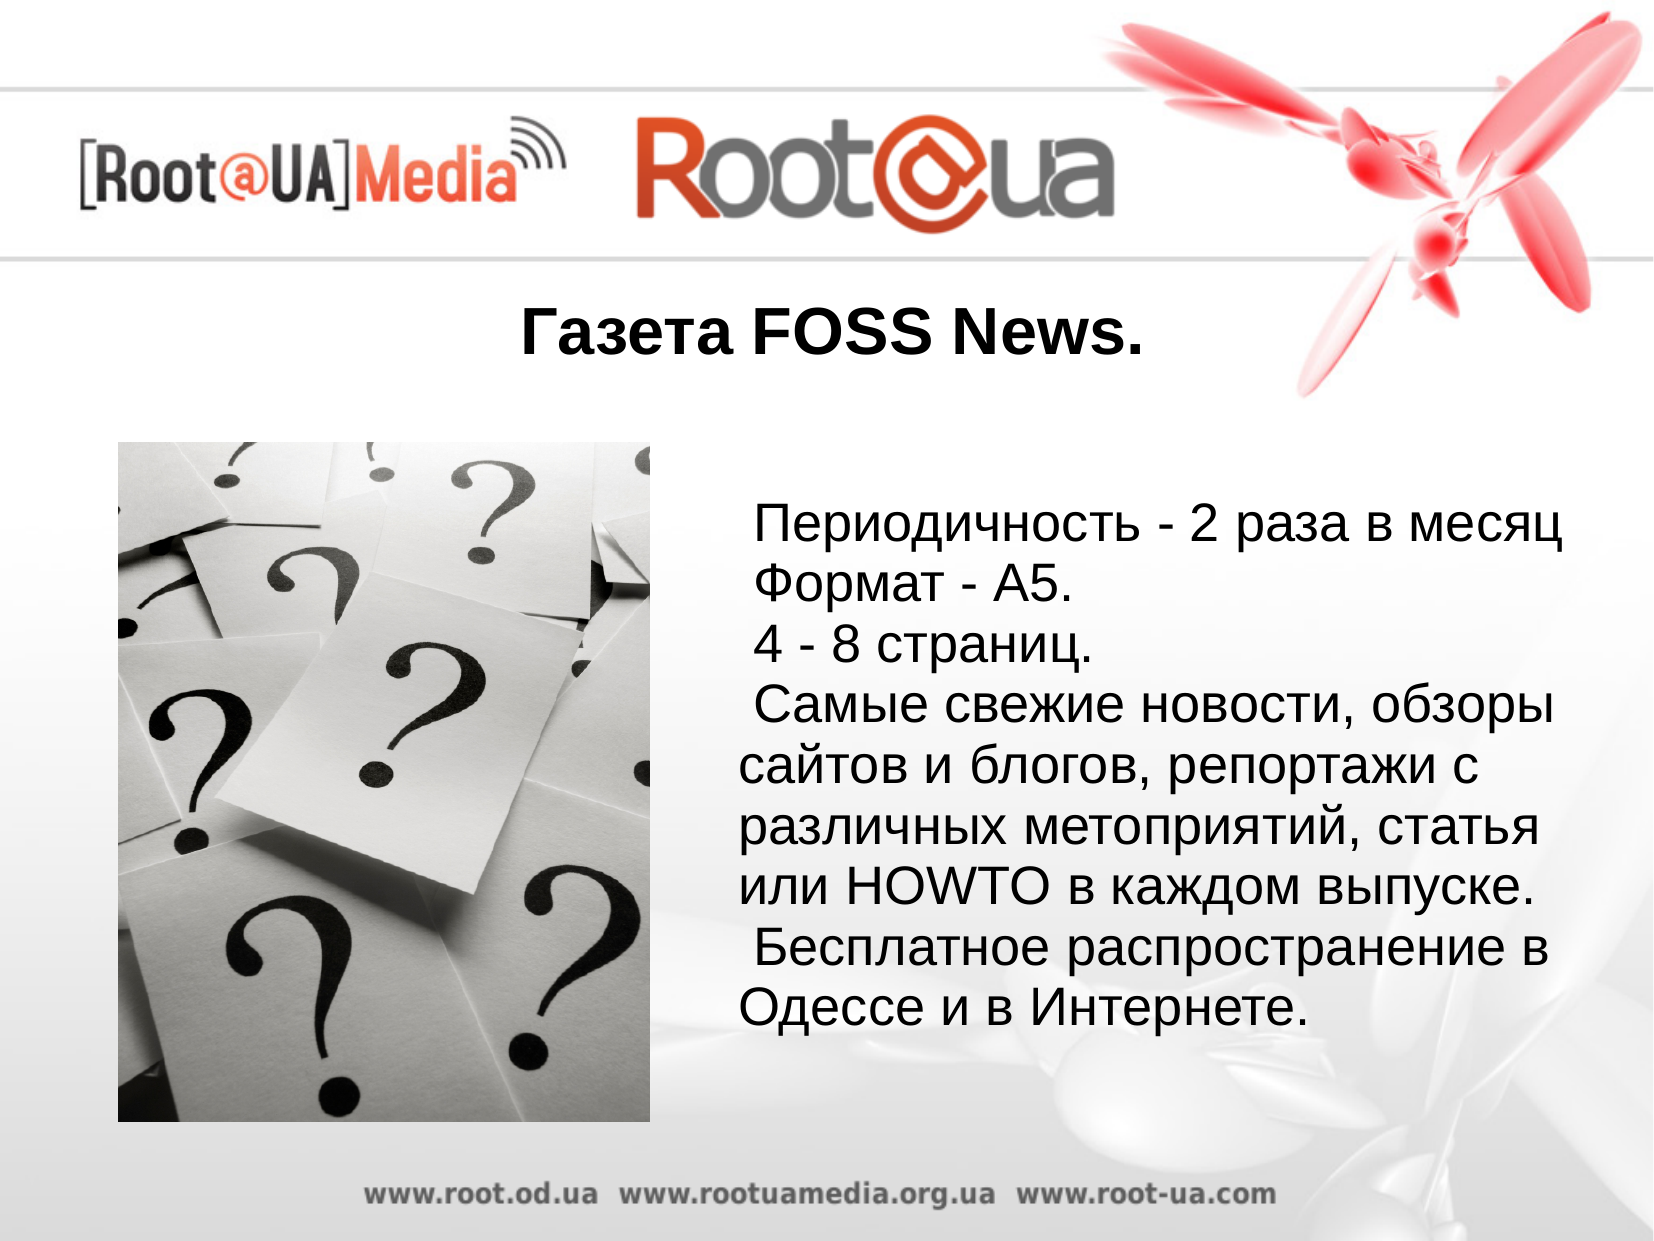

# Газета FOSS News.
 Периодичность - 2 раза в месяц
 Формат - А5.
 4 - 8 страниц.
 Самые свежие новости, обзоры сайтов и блогов, репортажи с различных метоприятий, статья или HOWTO в каждом выпуске.
 Бесплатное распространение в Одессе и в Интернете.